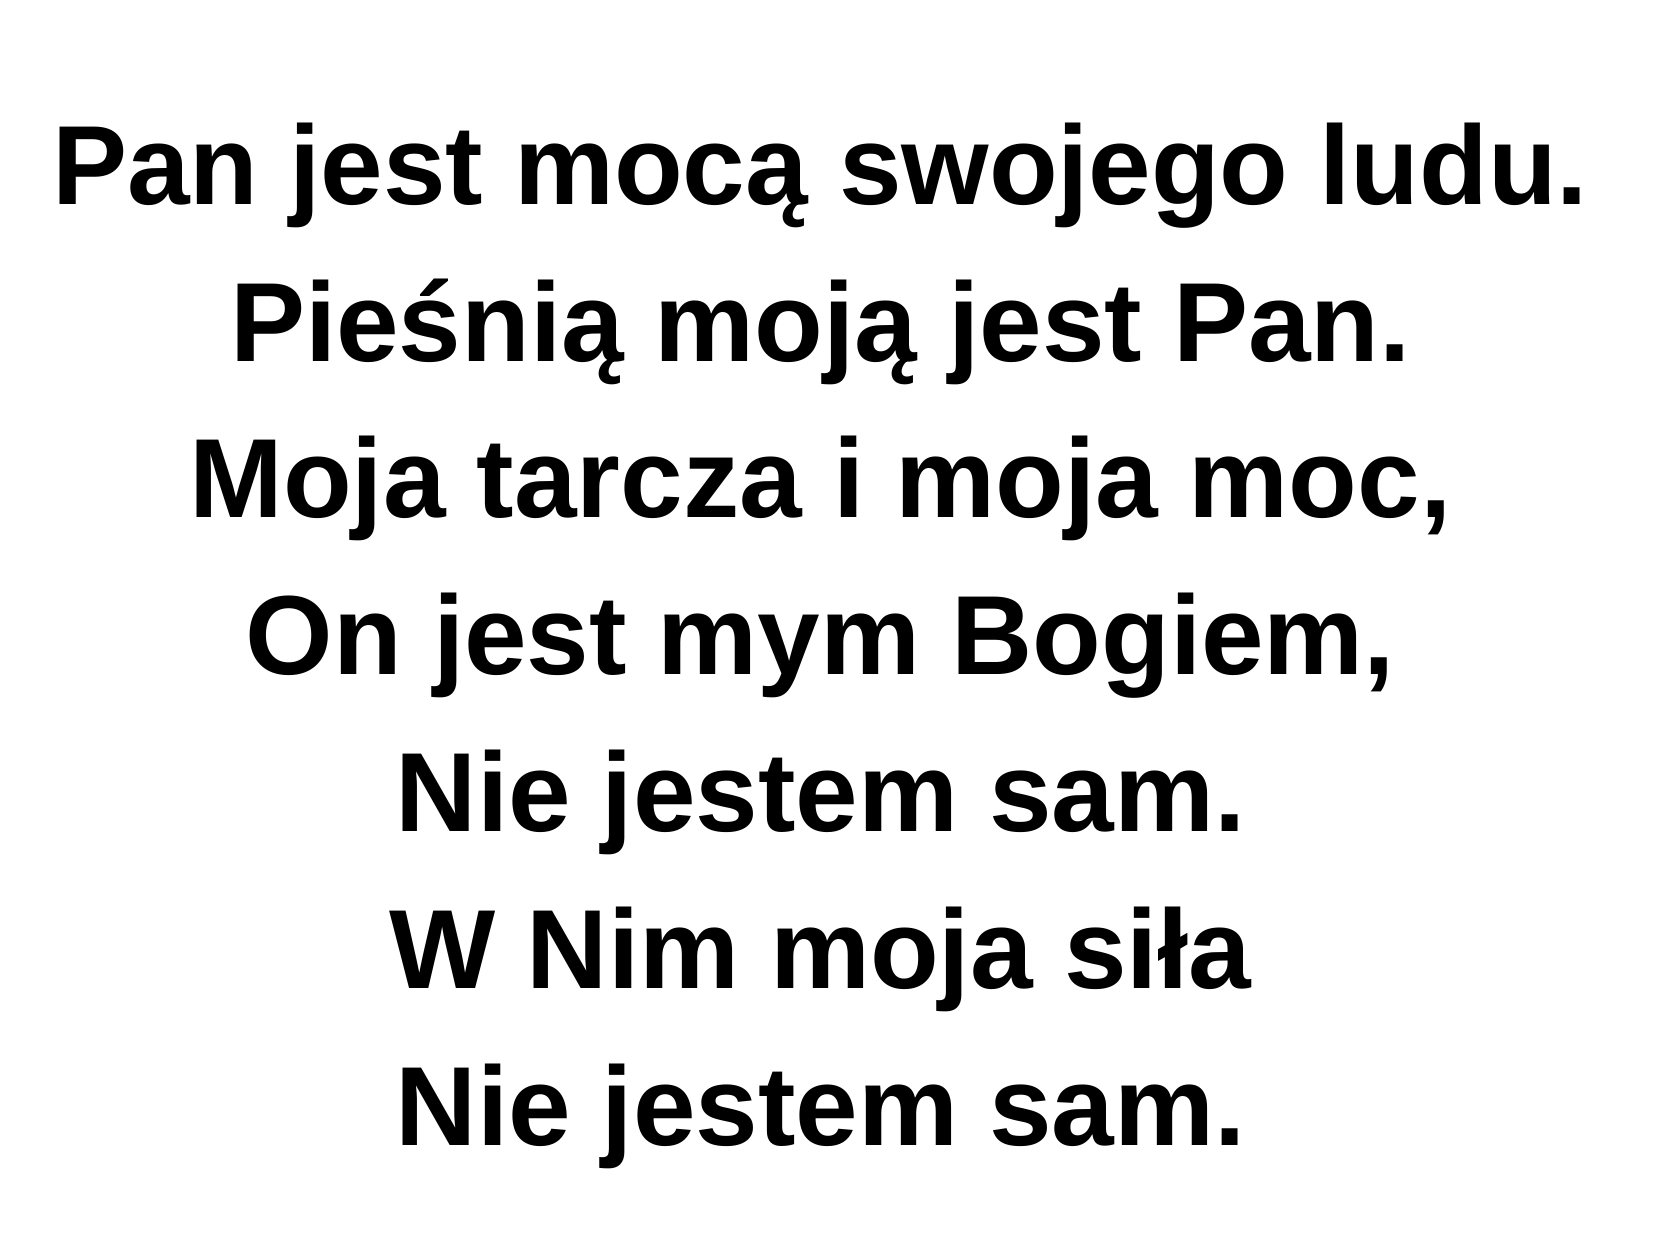

# Pan jest mocą swojego ludu.
Pieśnią moją jest Pan.
Moja tarcza i moja moc,
On jest mym Bogiem,
Nie jestem sam.
W Nim moja siła
Nie jestem sam.